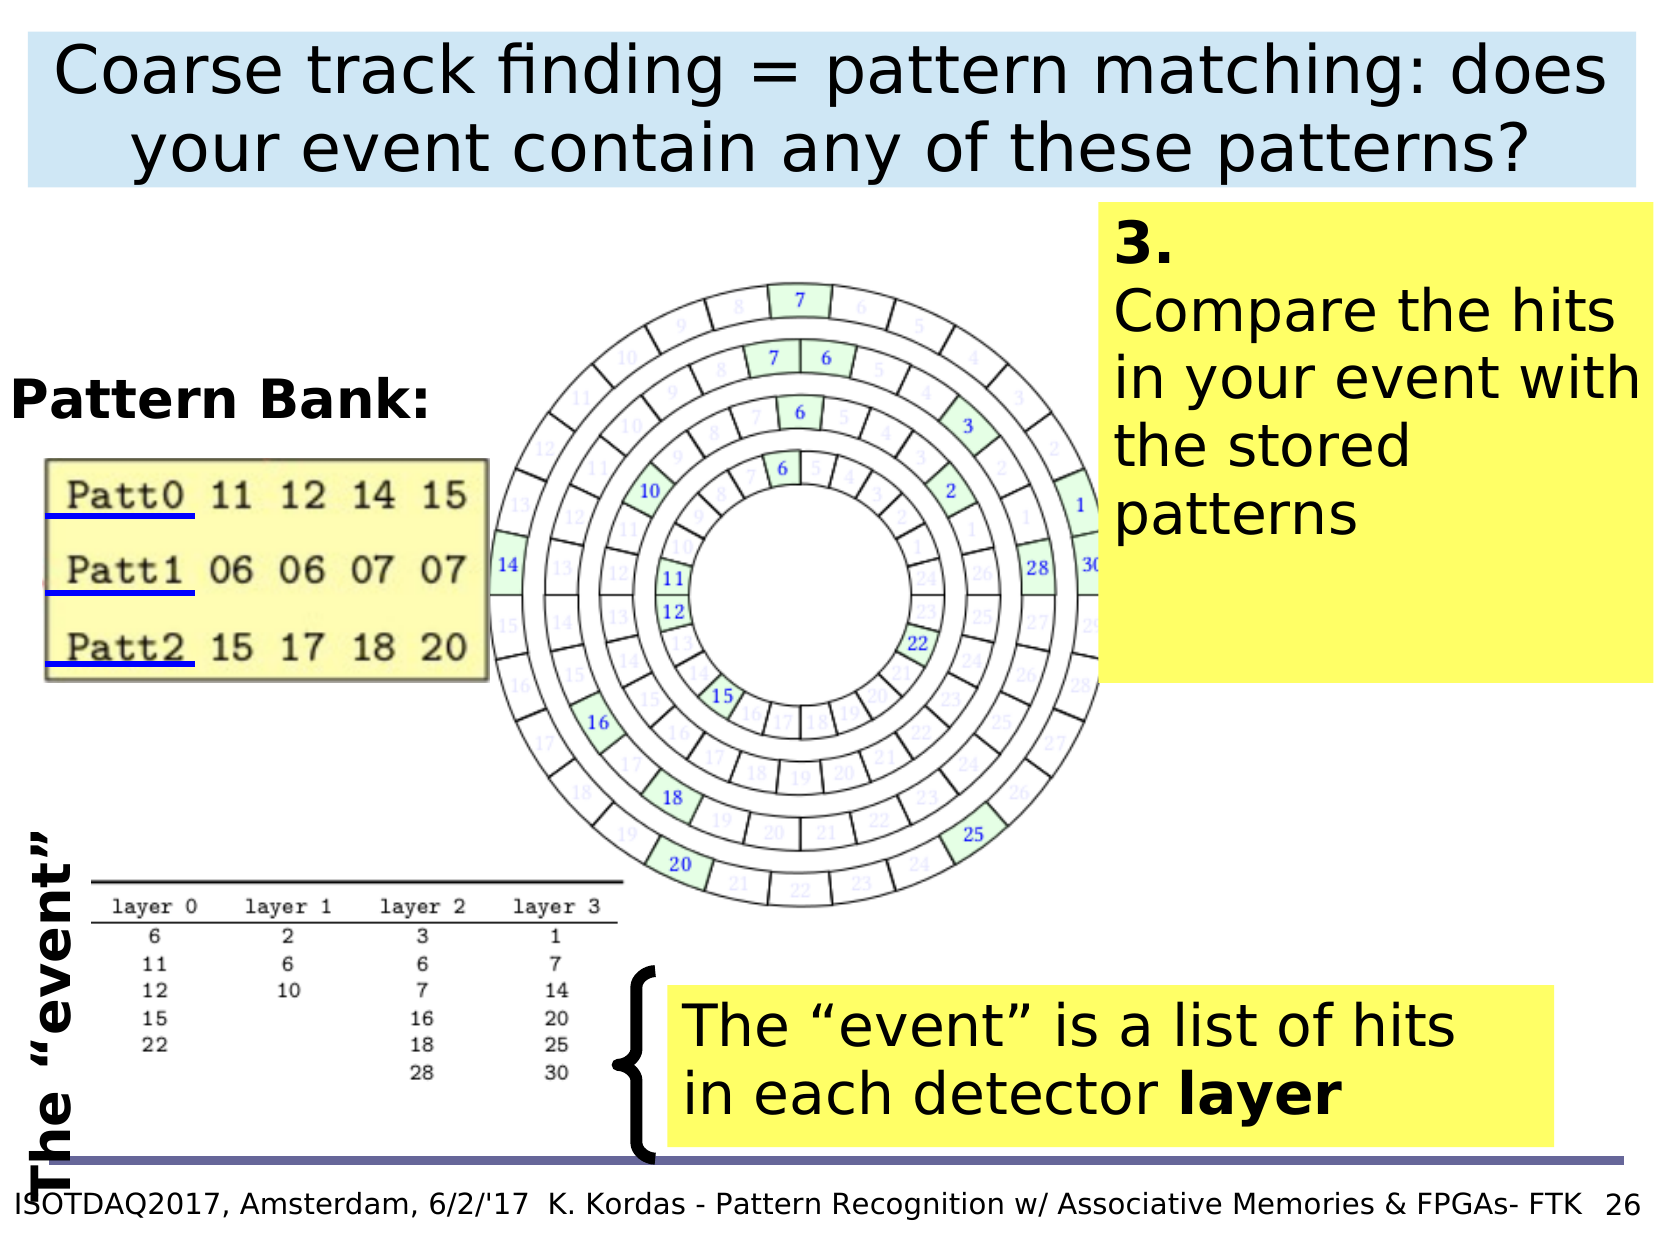

# Coarse track finding = pattern matching: does your event contain any of these patterns?
3.
Compare the hits
in your event with
the stored
patterns
Pattern Bank:
The “event”
The “event” is a list of hits
in each detector layer
ISOTDAQ2017, Amsterdam, 6/2/'17
K. Kordas - Pattern Recognition w/ Associative Memories & FPGAs- FTK
26